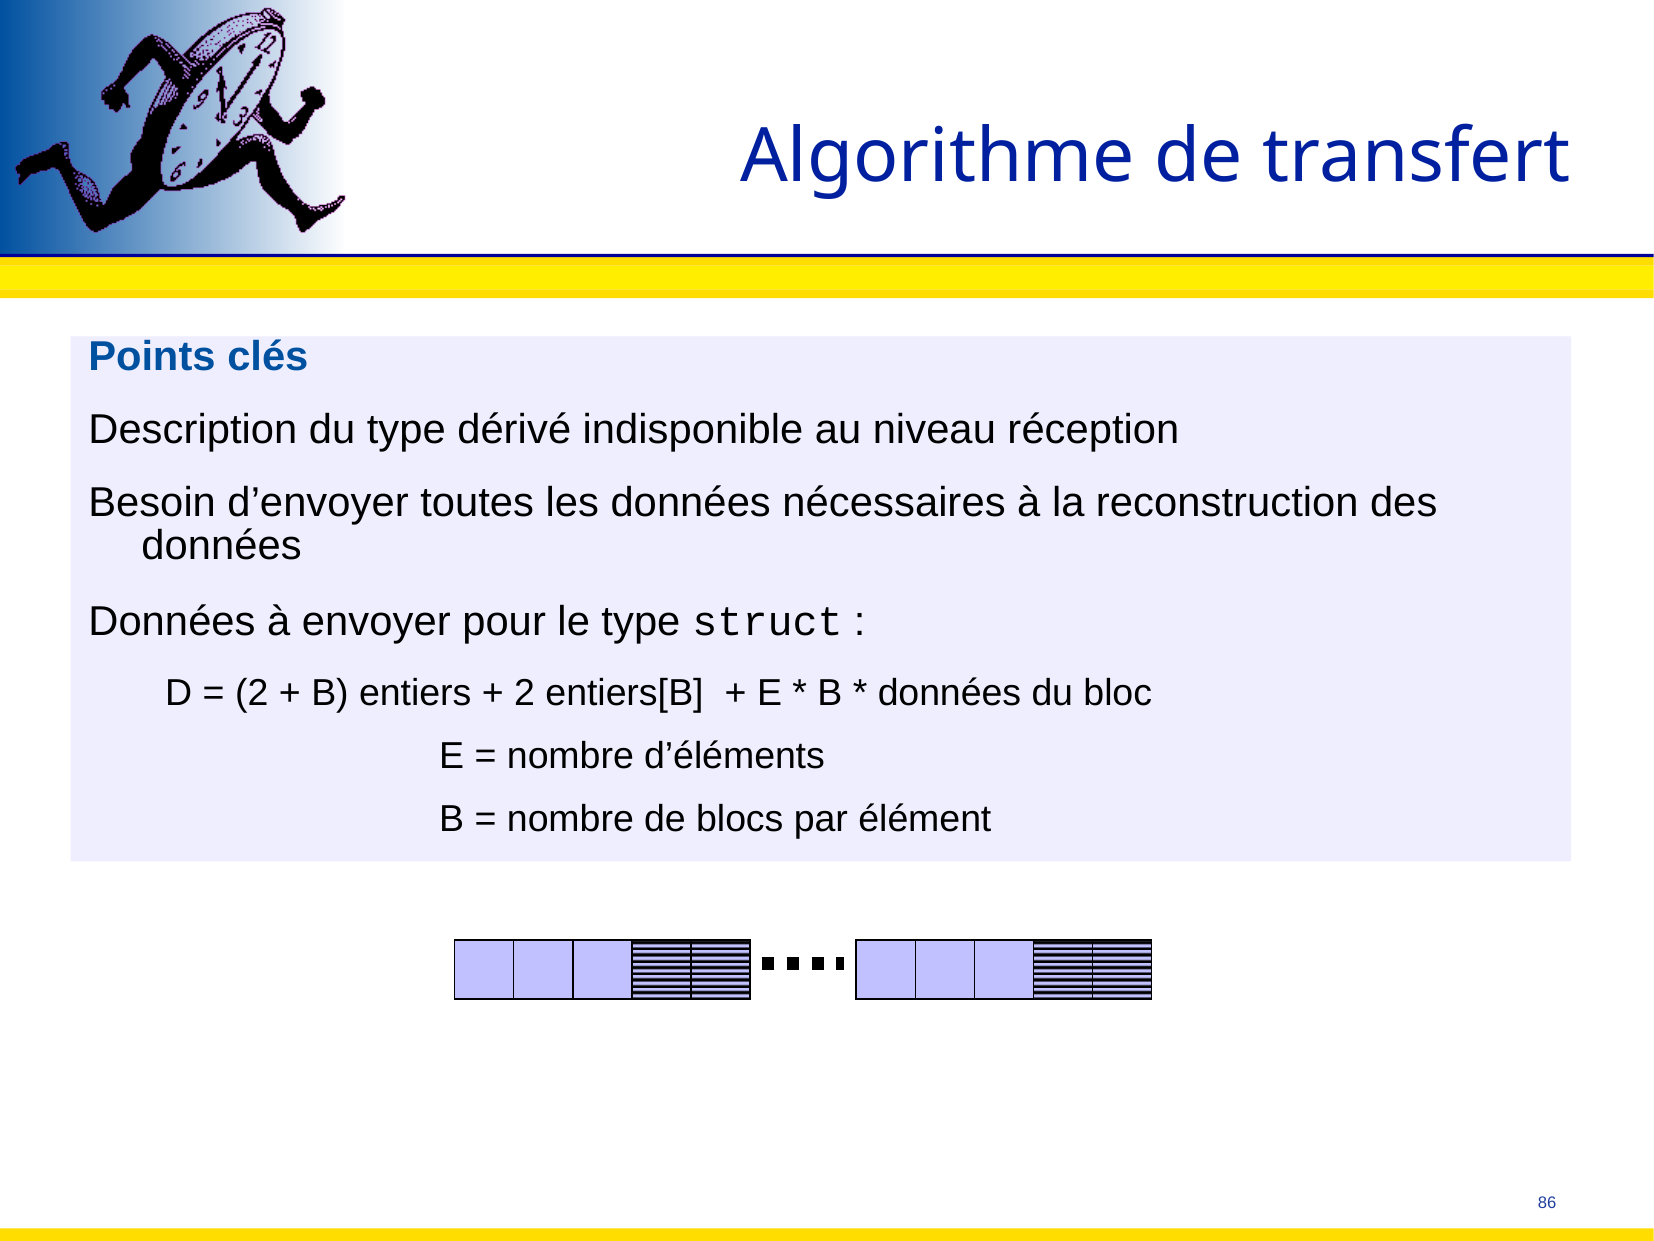

# Algorithme de transfert
Points clés
Description du type dérivé indisponible au niveau réception
Besoin d’envoyer toutes les données nécessaires à la reconstruction des données
Données à envoyer pour le type struct :
D = (2 + B) entiers + 2 entiers[B] + E * B * données du bloc
					E = nombre d’éléments
					B = nombre de blocs par élément